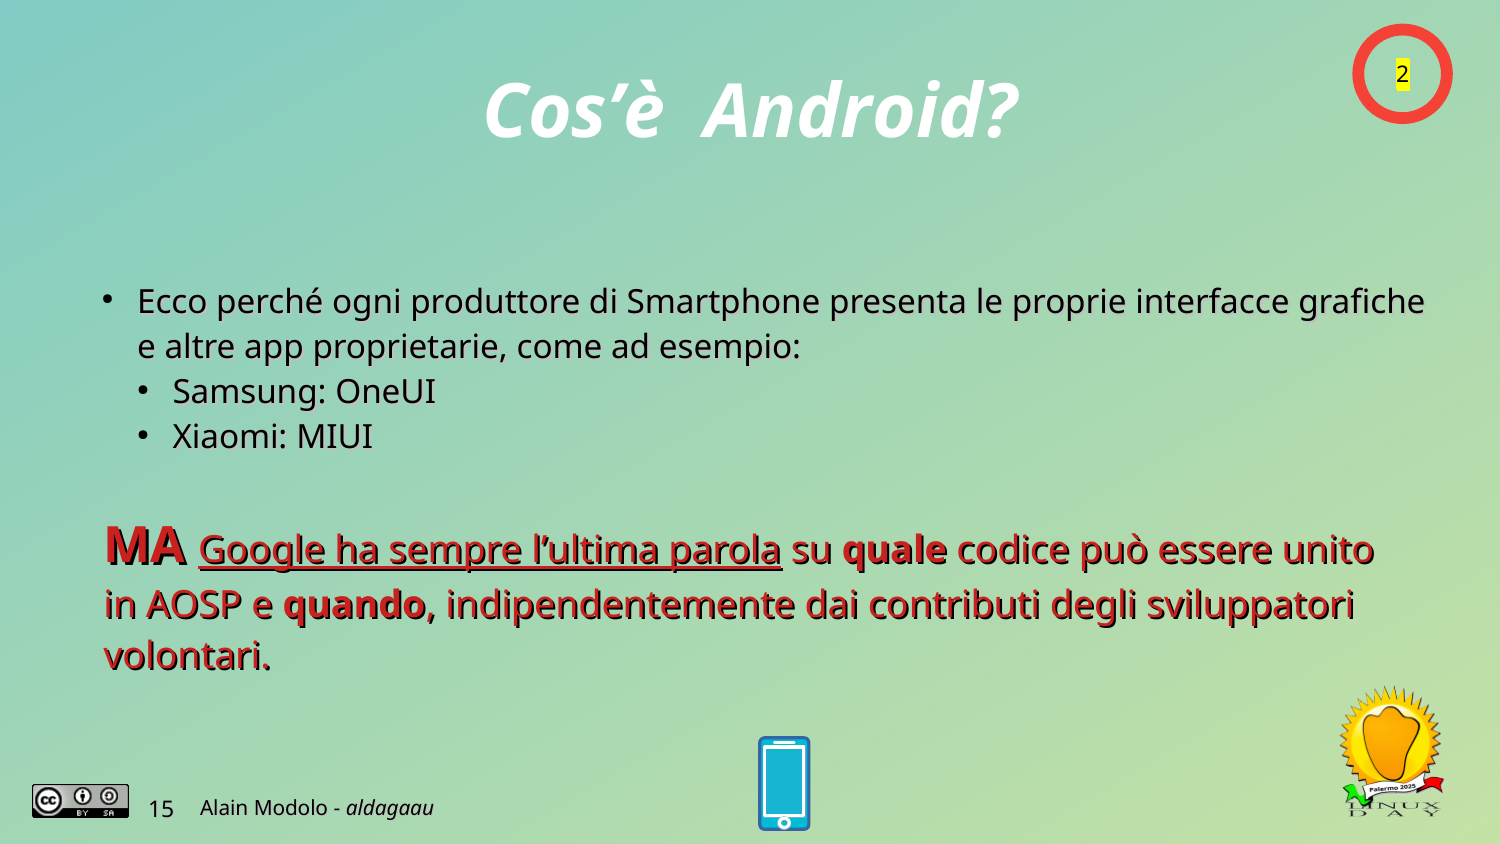

2
# Cos’è Android?
Ecco perché ogni produttore di Smartphone presenta le proprie interfacce grafiche e altre app proprietarie, come ad esempio:
Samsung: OneUI
Xiaomi: MIUI
MA Google ha sempre l’ultima parola su quale codice può essere unito in AOSP e quando, indipendentemente dai contributi degli sviluppatori volontari.